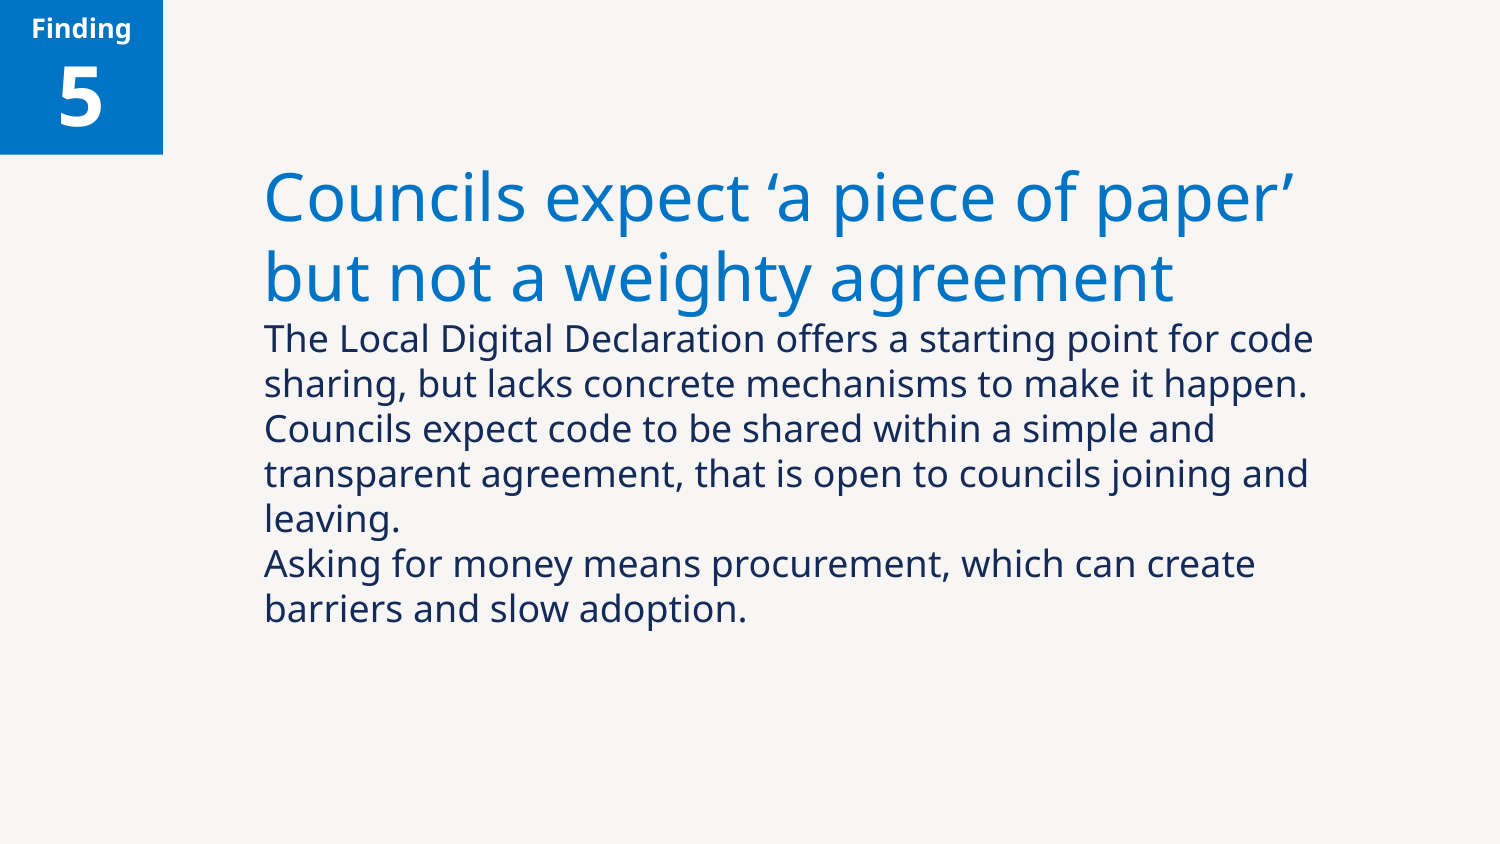

Finding
5
# Councils expect ‘a piece of paper’ but not a weighty agreement The Local Digital Declaration offers a starting point for code sharing, but lacks concrete mechanisms to make it happen. Councils expect code to be shared within a simple and transparent agreement, that is open to councils joining and leaving. Asking for money means procurement, which can create barriers and slow adoption.